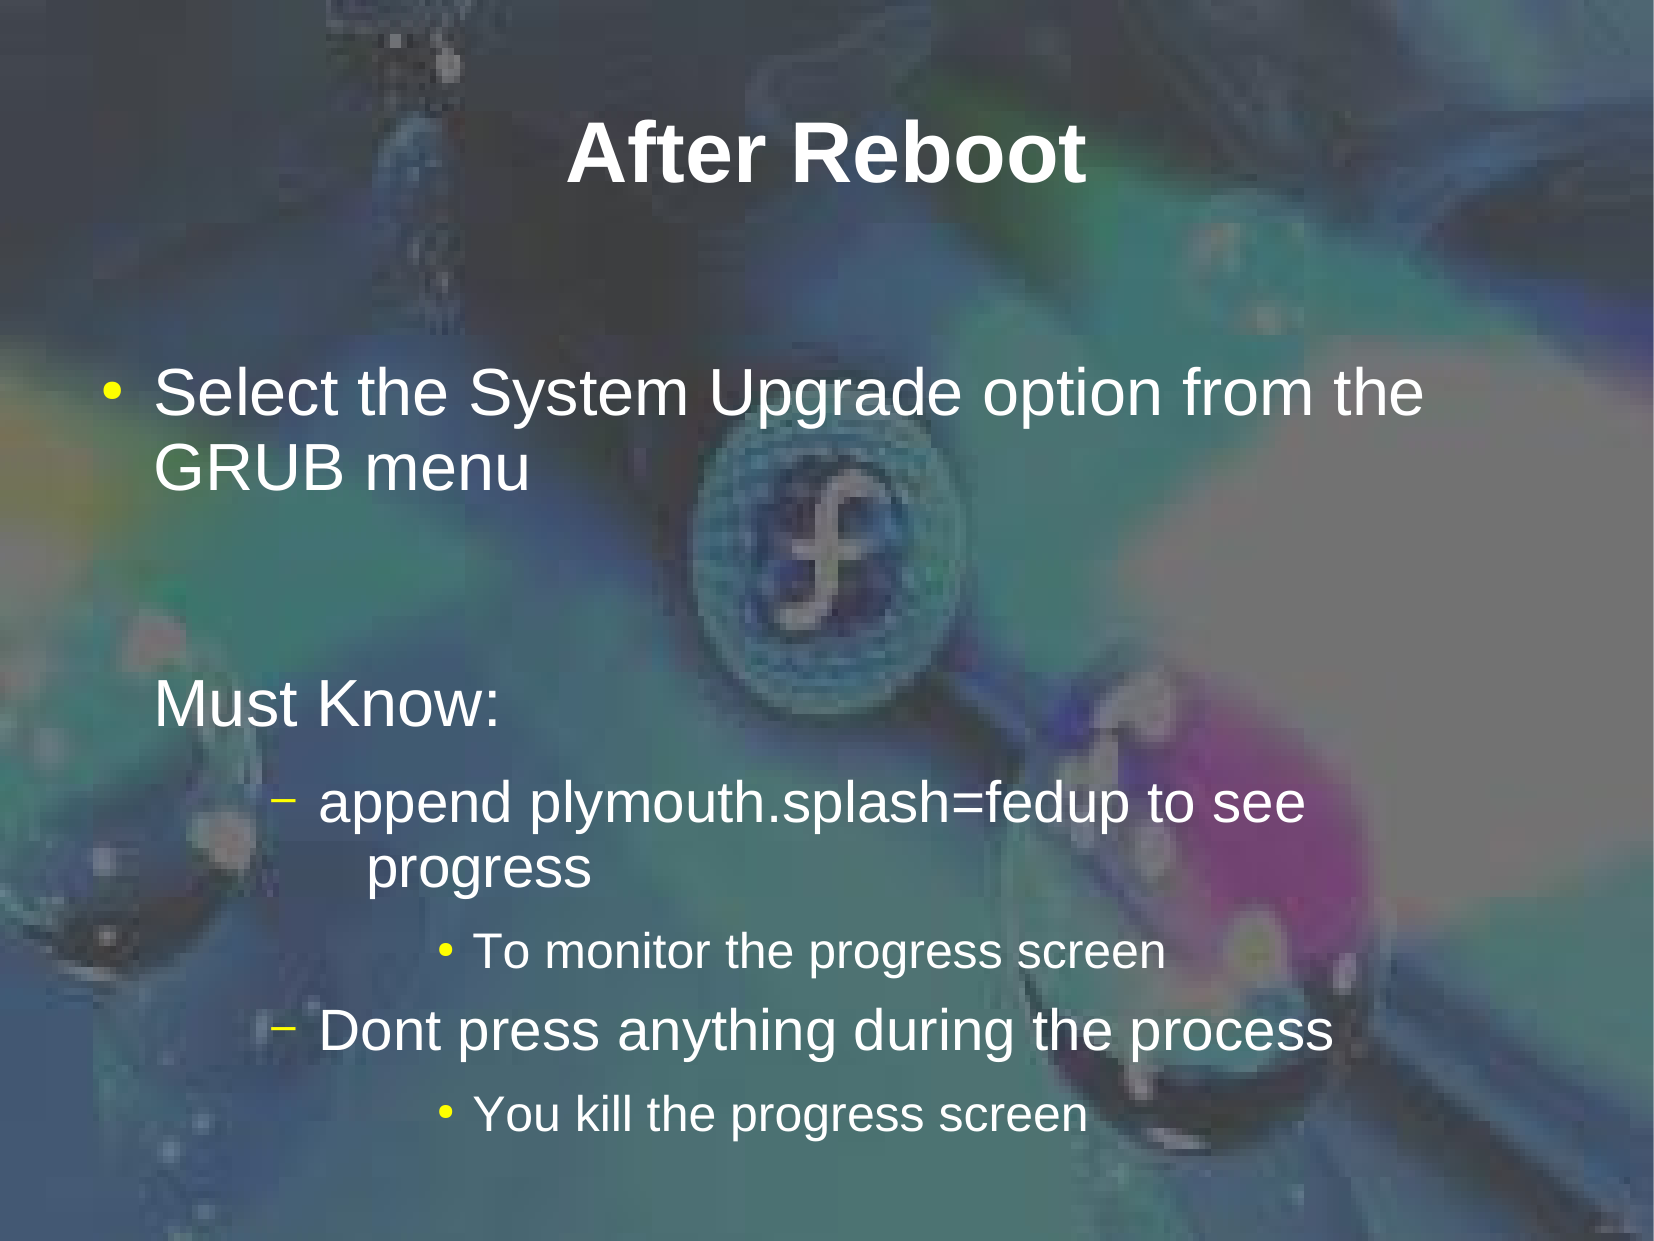

# After Reboot
Select the System Upgrade option from the GRUB menu
Must Know:
append plymouth.splash=fedup to see progress
To monitor the progress screen
Dont press anything during the process
You kill the progress screen